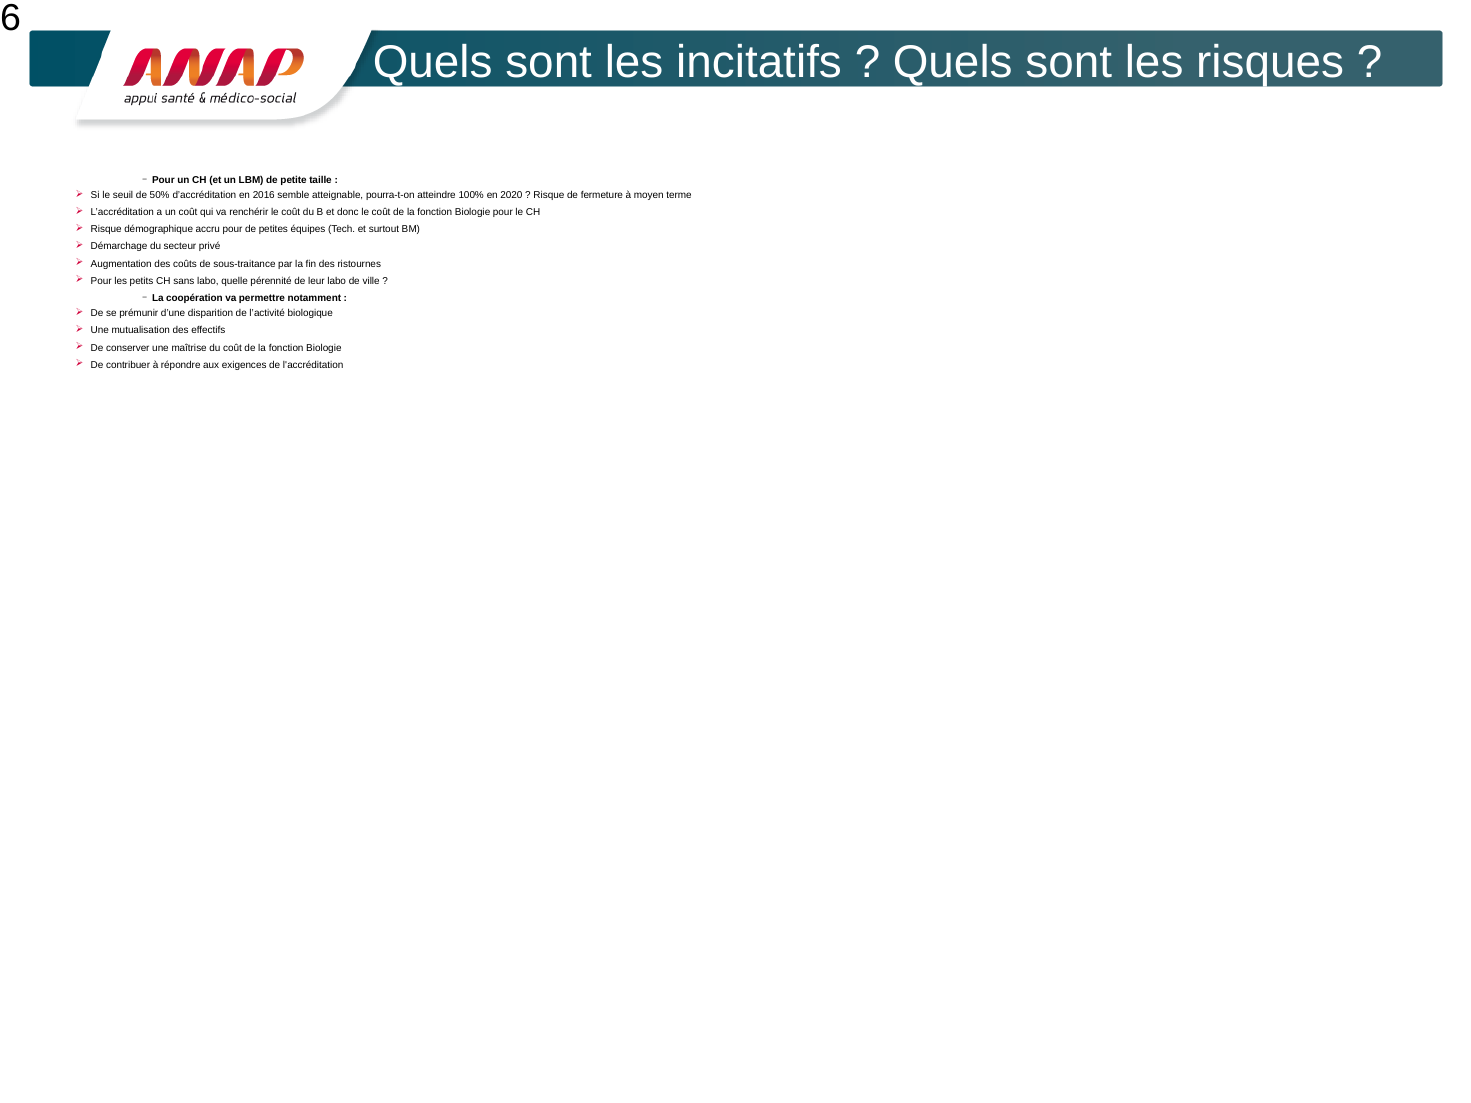

# Quels sont les incitatifs ? Quels sont les risques ?
Pour un CH (et un LBM) de petite taille :
Si le seuil de 50% d’accréditation en 2016 semble atteignable, pourra-t-on atteindre 100% en 2020 ? Risque de fermeture à moyen terme
L’accréditation a un coût qui va renchérir le coût du B et donc le coût de la fonction Biologie pour le CH
Risque démographique accru pour de petites équipes (Tech. et surtout BM)
Démarchage du secteur privé
Augmentation des coûts de sous-traitance par la fin des ristournes
Pour les petits CH sans labo, quelle pérennité de leur labo de ville ?
La coopération va permettre notamment :
De se prémunir d’une disparition de l’activité biologique
Une mutualisation des effectifs
De conserver une maîtrise du coût de la fonction Biologie
De contribuer à répondre aux exigences de l'accréditation